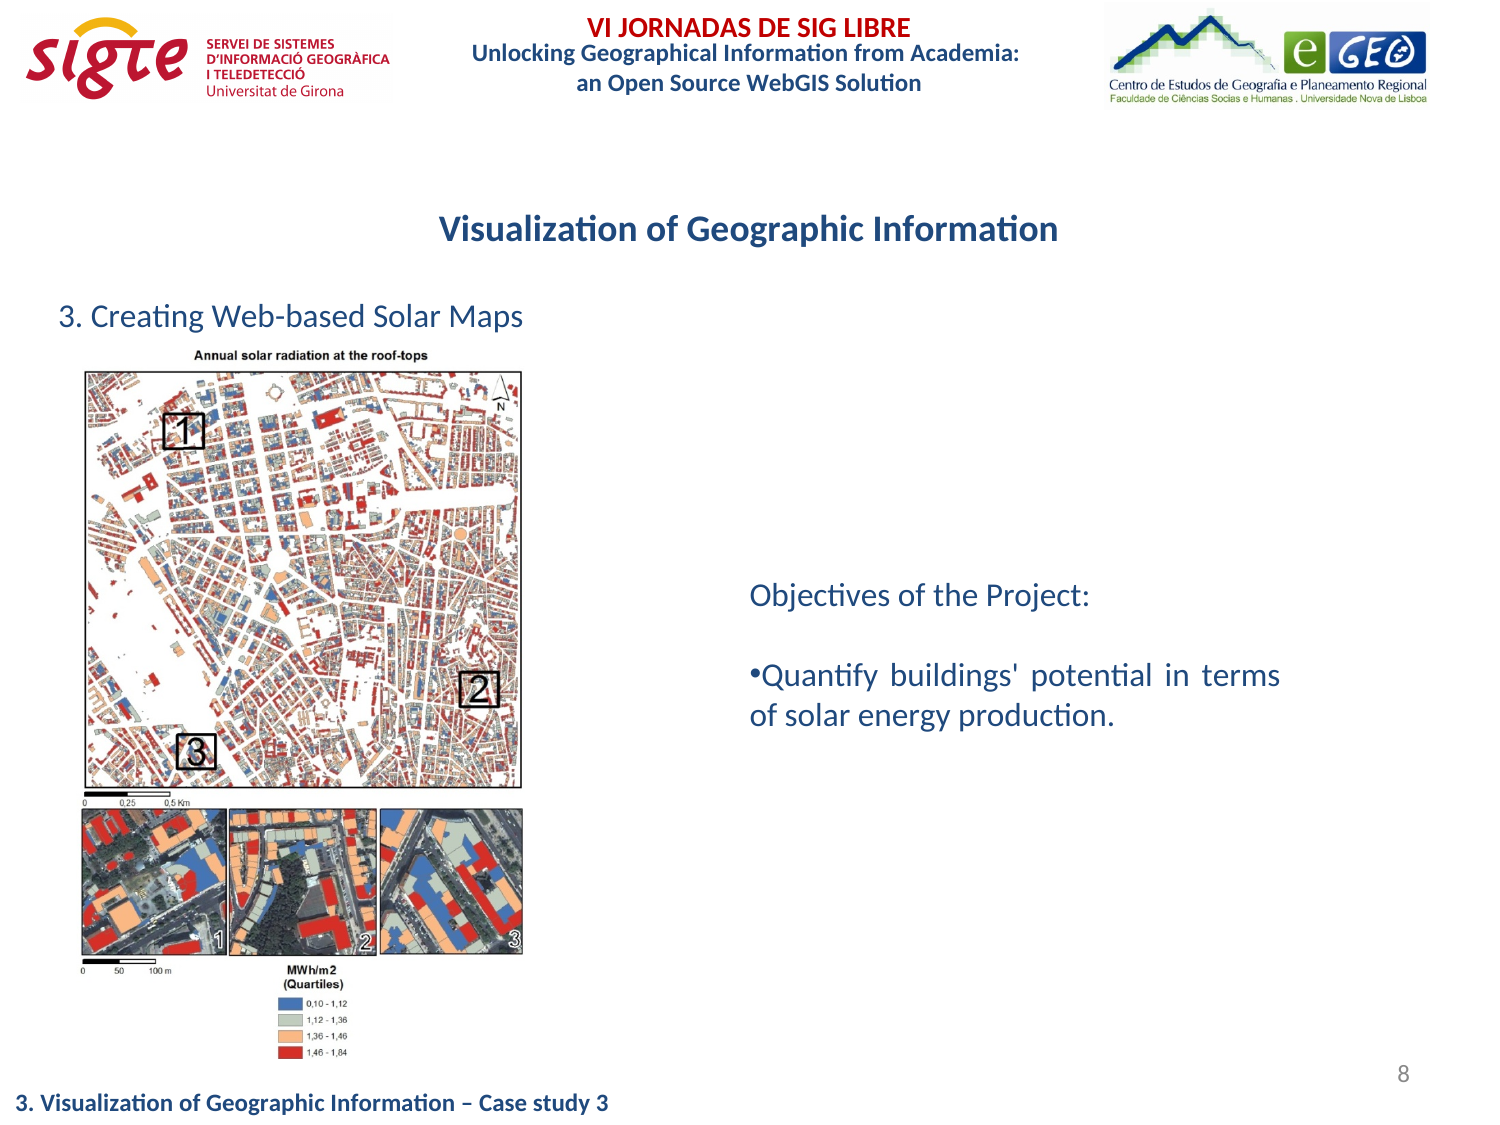

VI JORNADAS DE SIG LIBRE
Unlocking Geographical Information from Academia:
an Open Source WebGIS Solution
Visualization of Geographic Information
3. Creating Web-based Solar Maps
Objectives of the Project:
Quantify buildings' potential in terms of solar energy production.
3. Visualization of Geographic Information – Case study 3